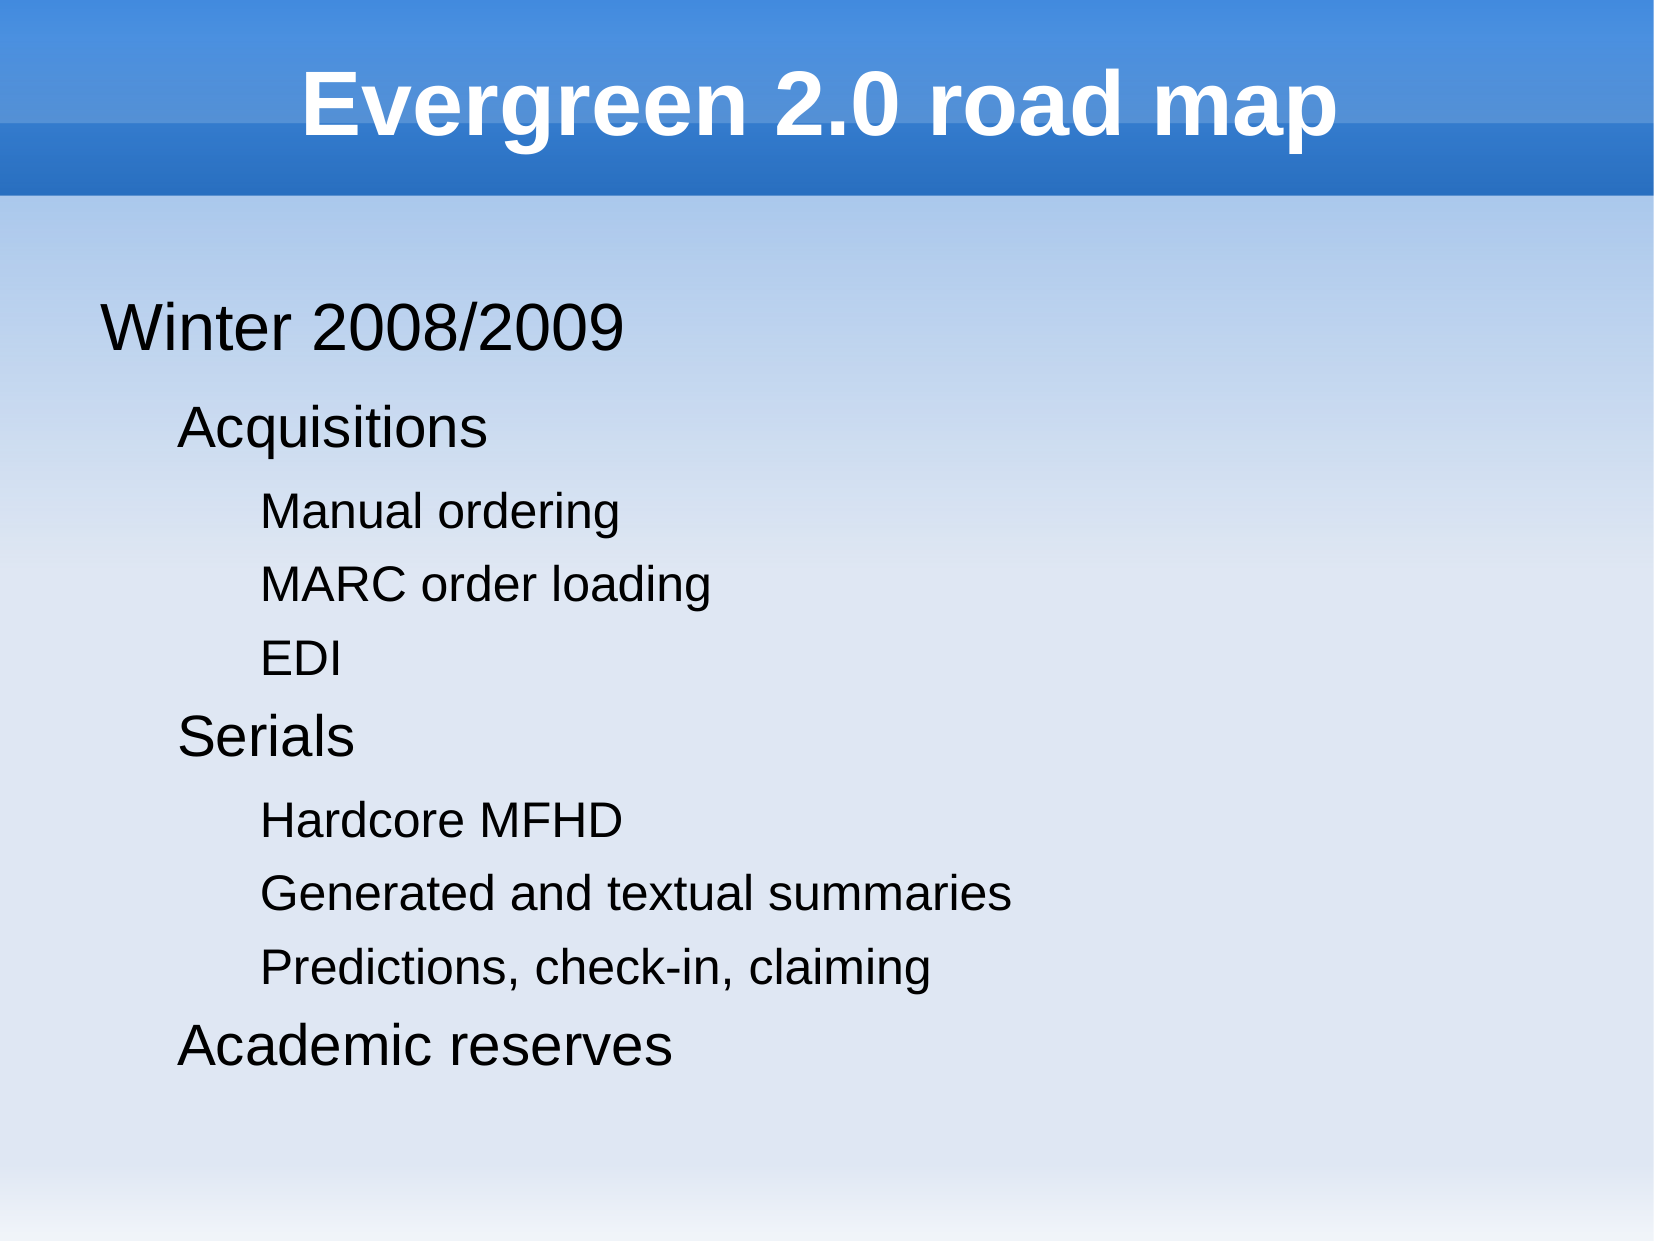

# Evergreen 2.0 road map
Winter 2008/2009
Acquisitions
Manual ordering
MARC order loading
EDI
Serials
Hardcore MFHD
Generated and textual summaries
Predictions, check-in, claiming
Academic reserves